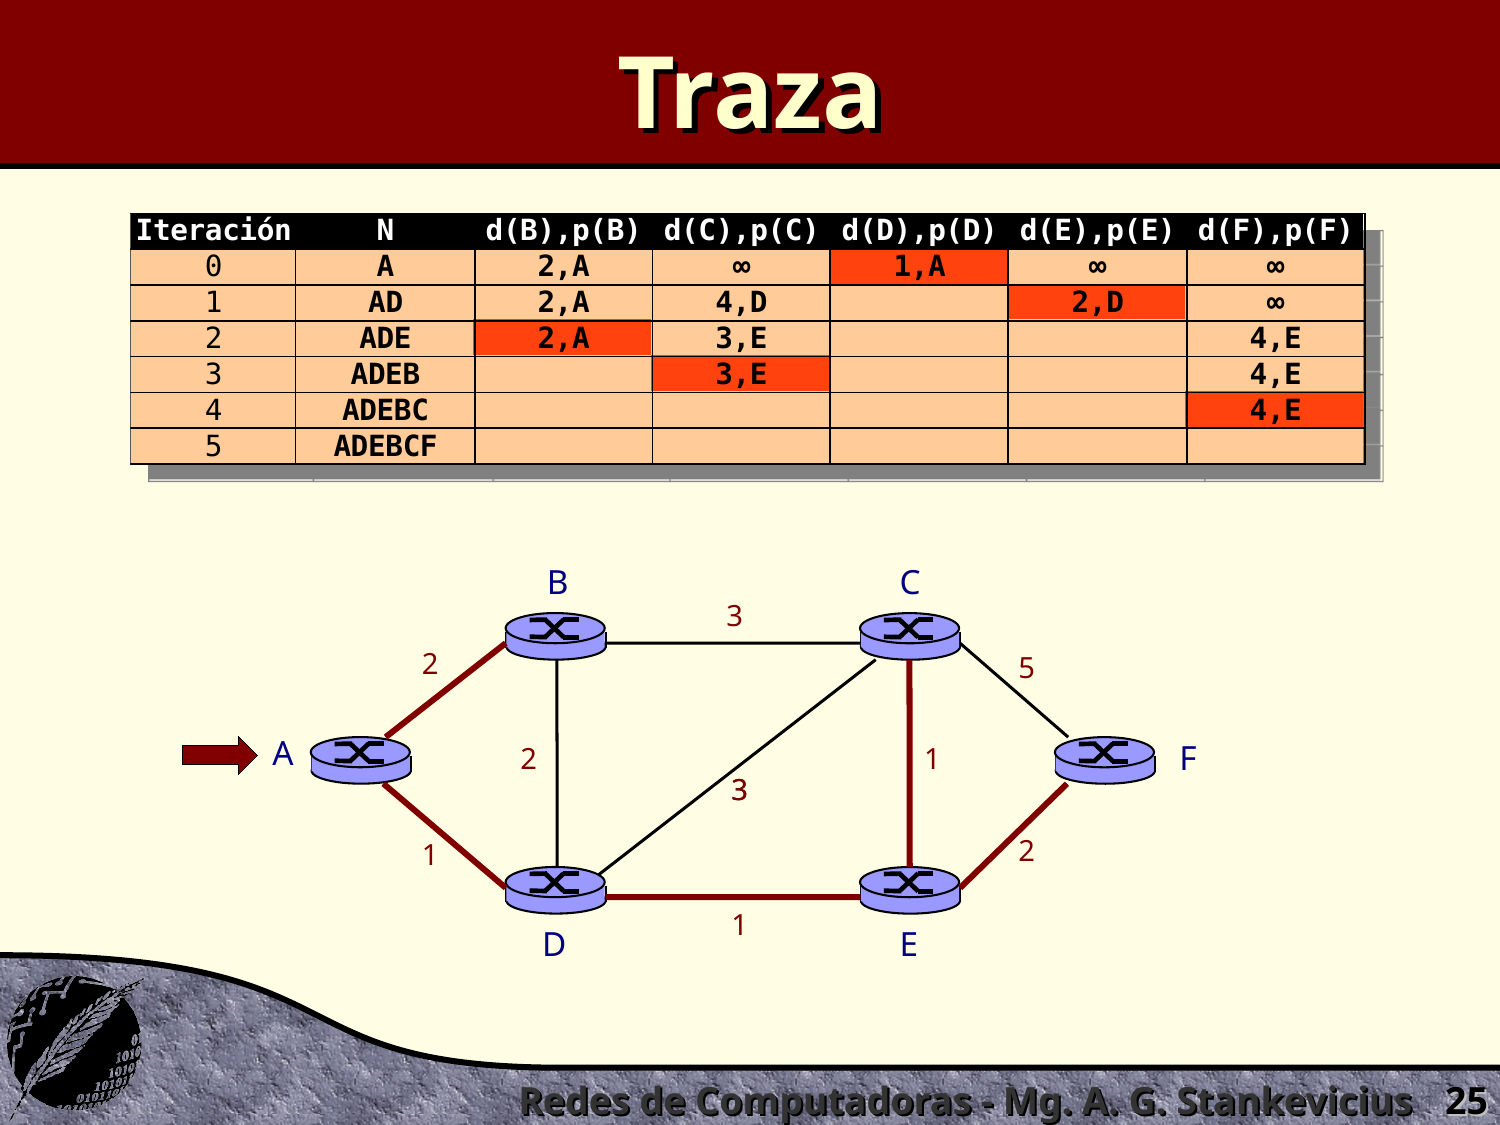

# Traza
B
C
3
2
5
A
F
1
2
3
3
2
1
1
D
E
25